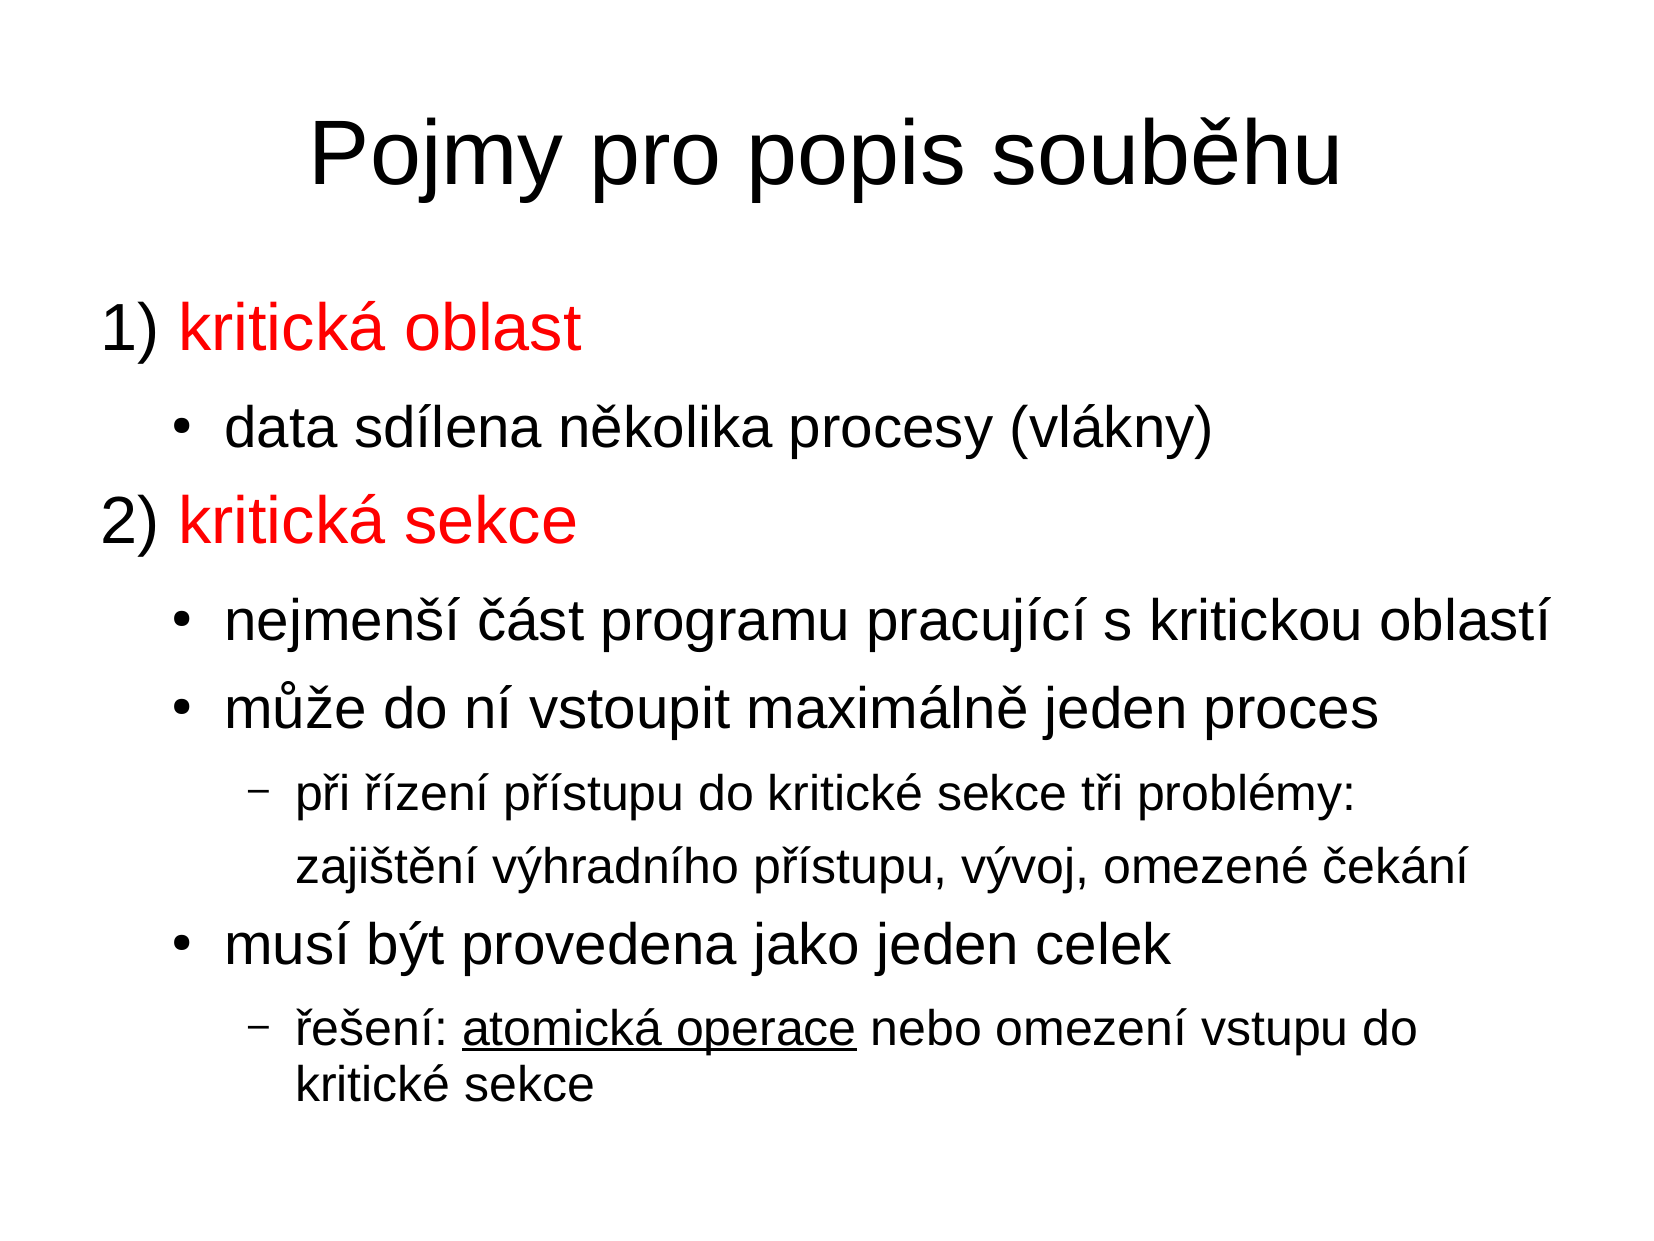

# Pojmy pro popis souběhu
 kritická oblast
data sdílena několika procesy (vlákny)
 kritická sekce
nejmenší část programu pracující s kritickou oblastí
může do ní vstoupit maximálně jeden proces
při řízení přístupu do kritické sekce tři problémy:
zajištění výhradního přístupu, vývoj, omezené čekání
musí být provedena jako jeden celek
řešení: atomická operace nebo omezení vstupu do kritické sekce